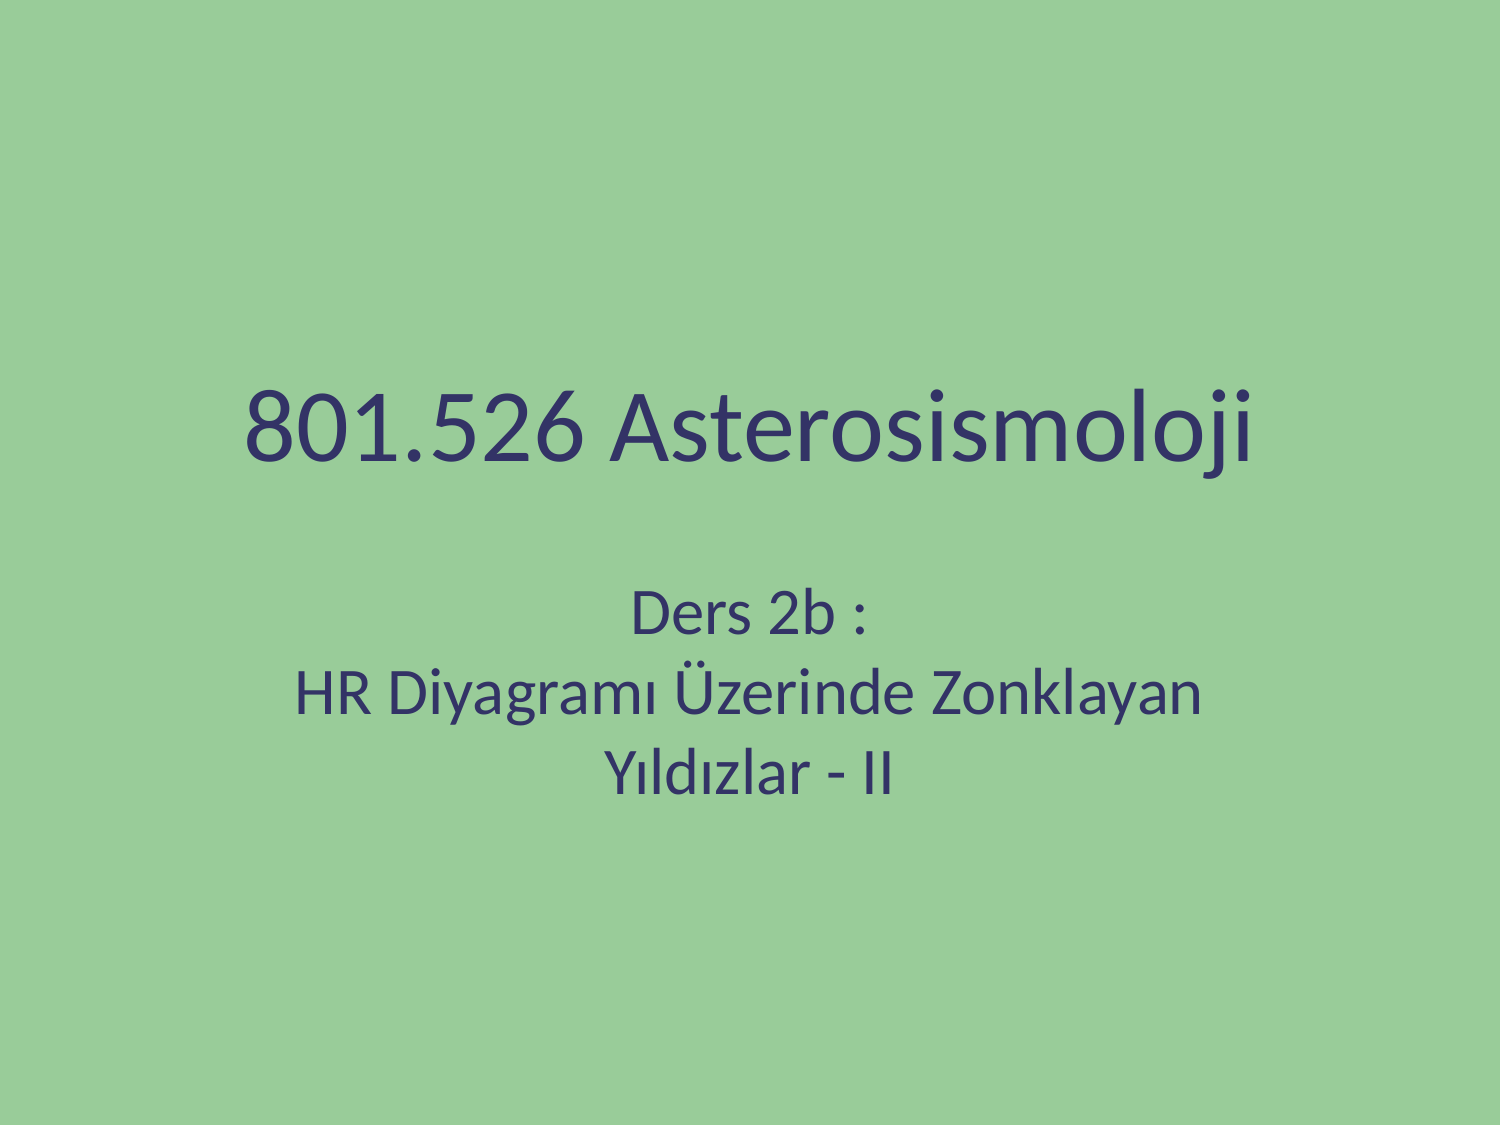

# 801.526 Asterosismoloji
Ders 2b :
HR Diyagramı Üzerinde Zonklayan Yıldızlar - II